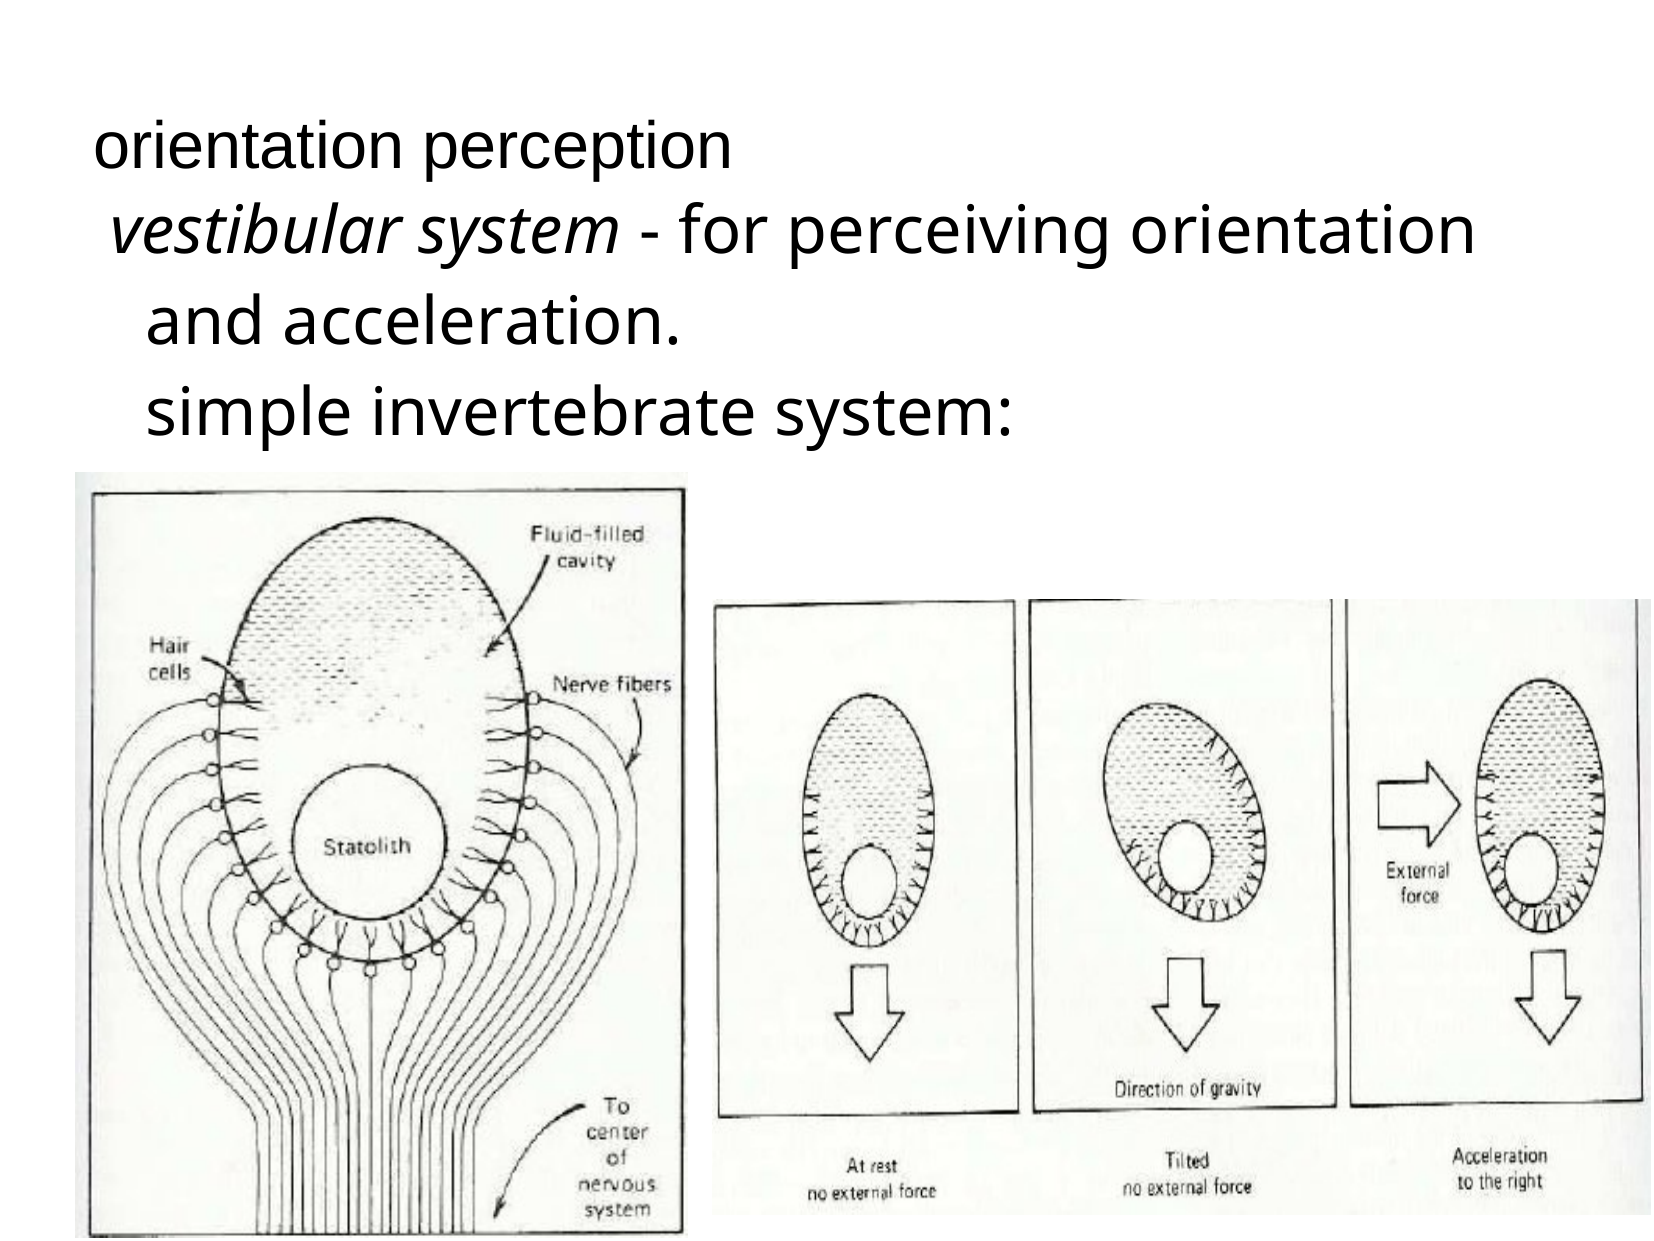

orientation perception
vestibular system - for perceiving orientation and acceleration.
simple invertebrate system: